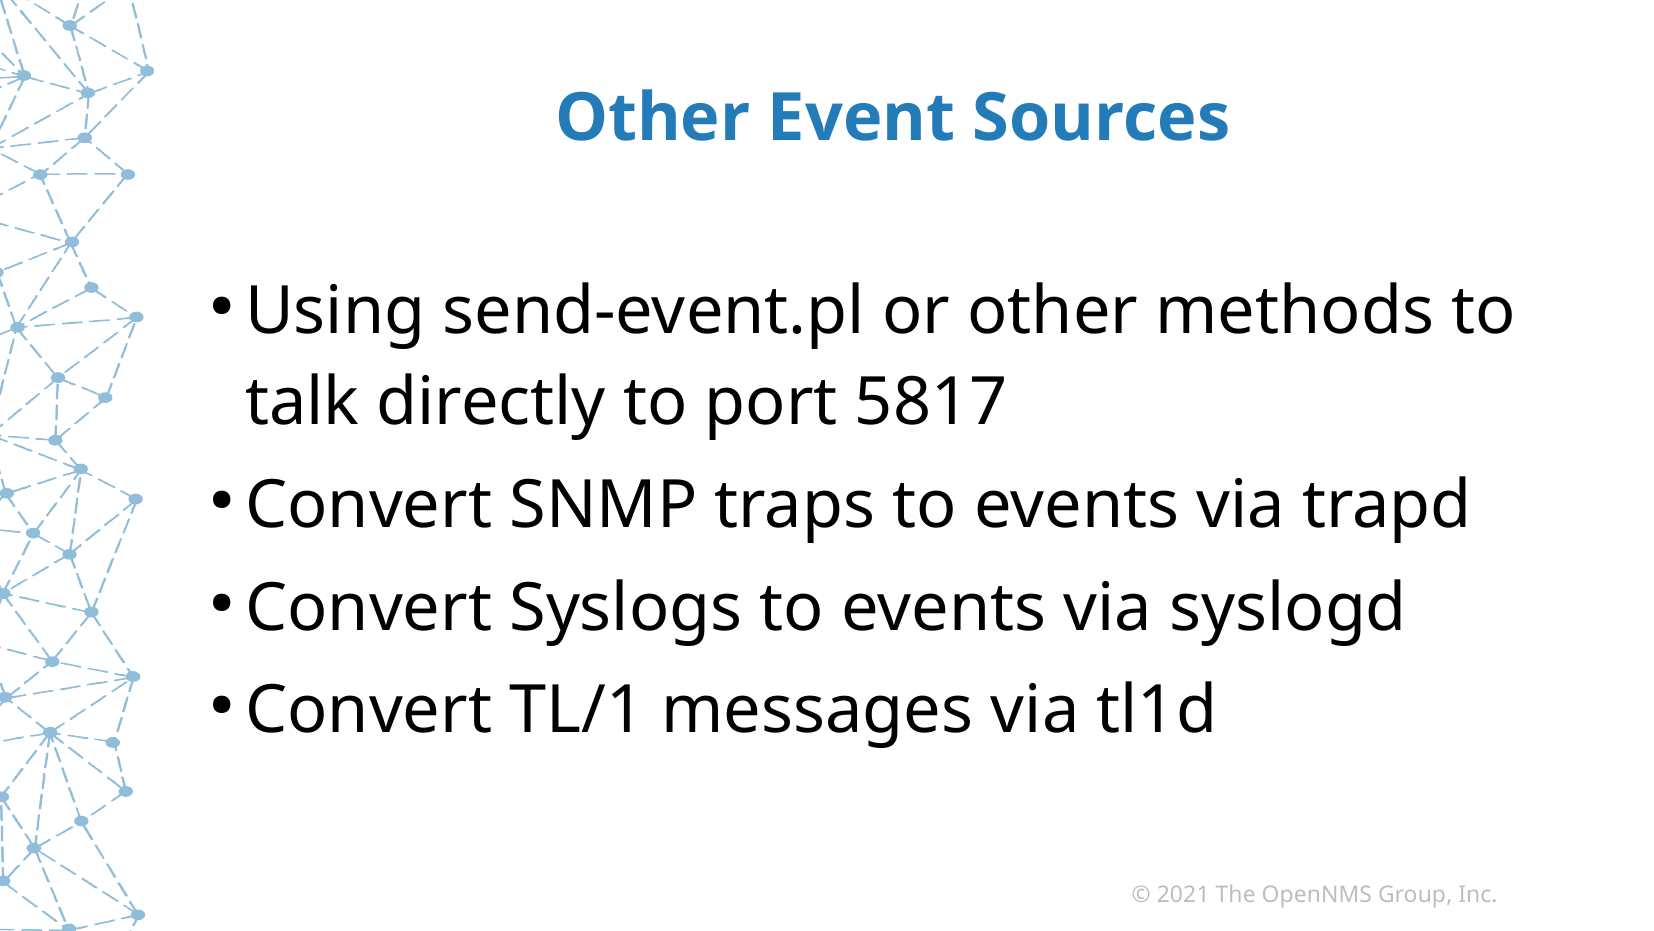

# Other Event Sources
Using send-event.pl or other methods to talk directly to port 5817
Convert SNMP traps to events via trapd
Convert Syslogs to events via syslogd
Convert TL/1 messages via tl1d